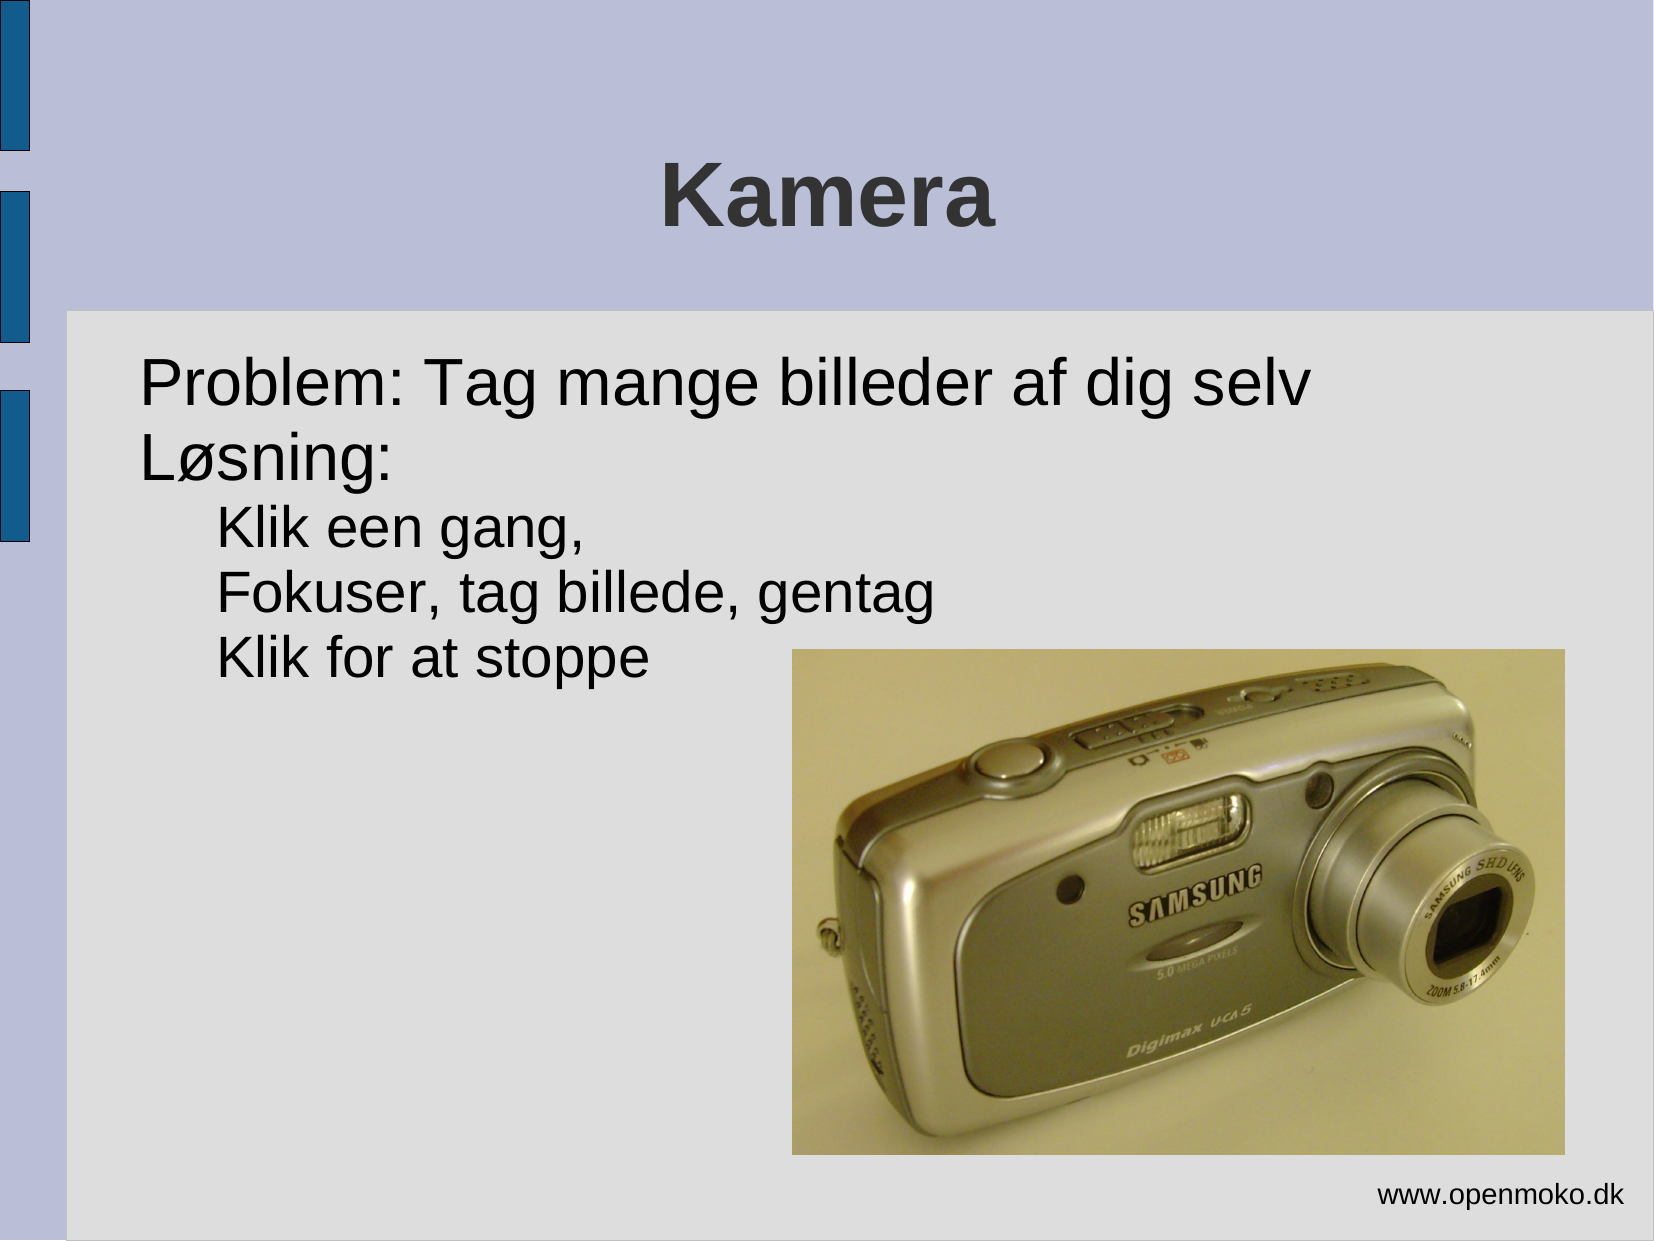

# Kamera
Problem: Tag mange billeder af dig selv
Løsning:
Klik een gang,
Fokuser, tag billede, gentag
Klik for at stoppe